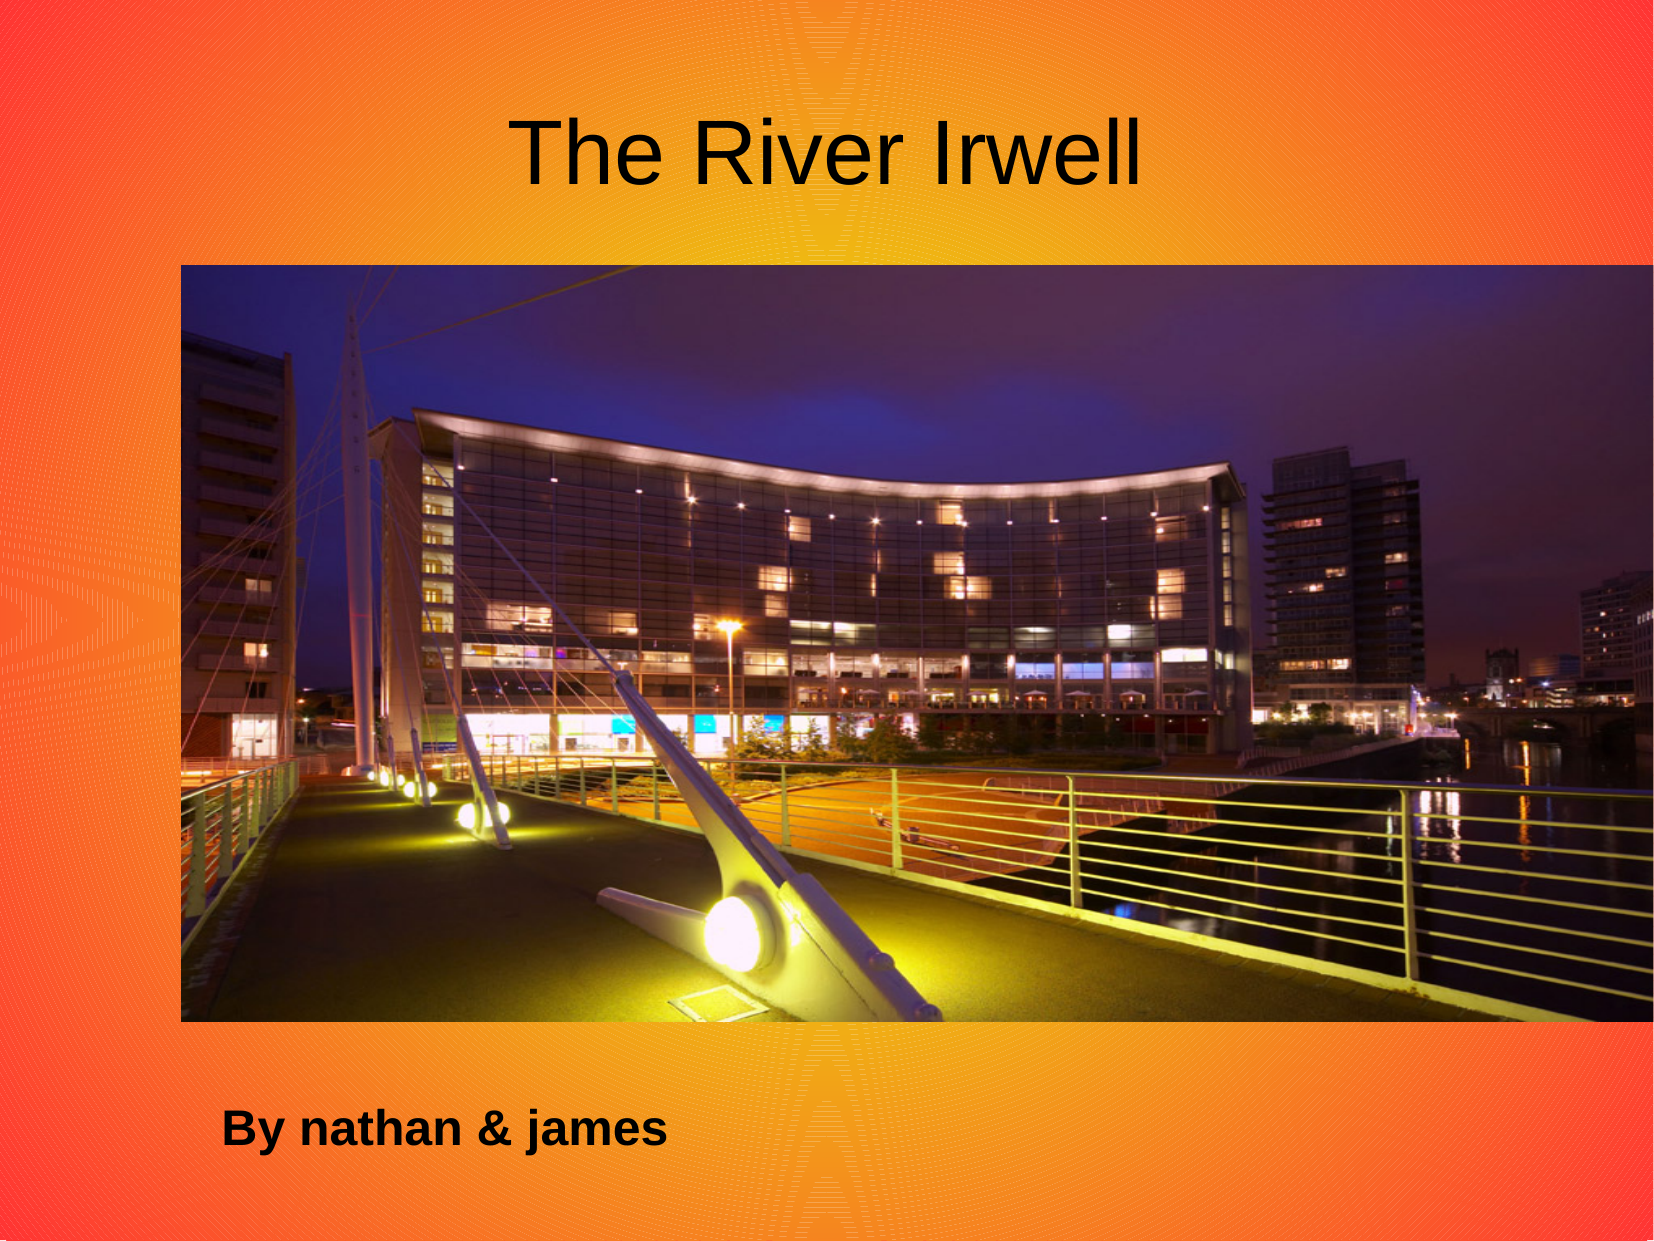

# The River Irwell
By nathan & james